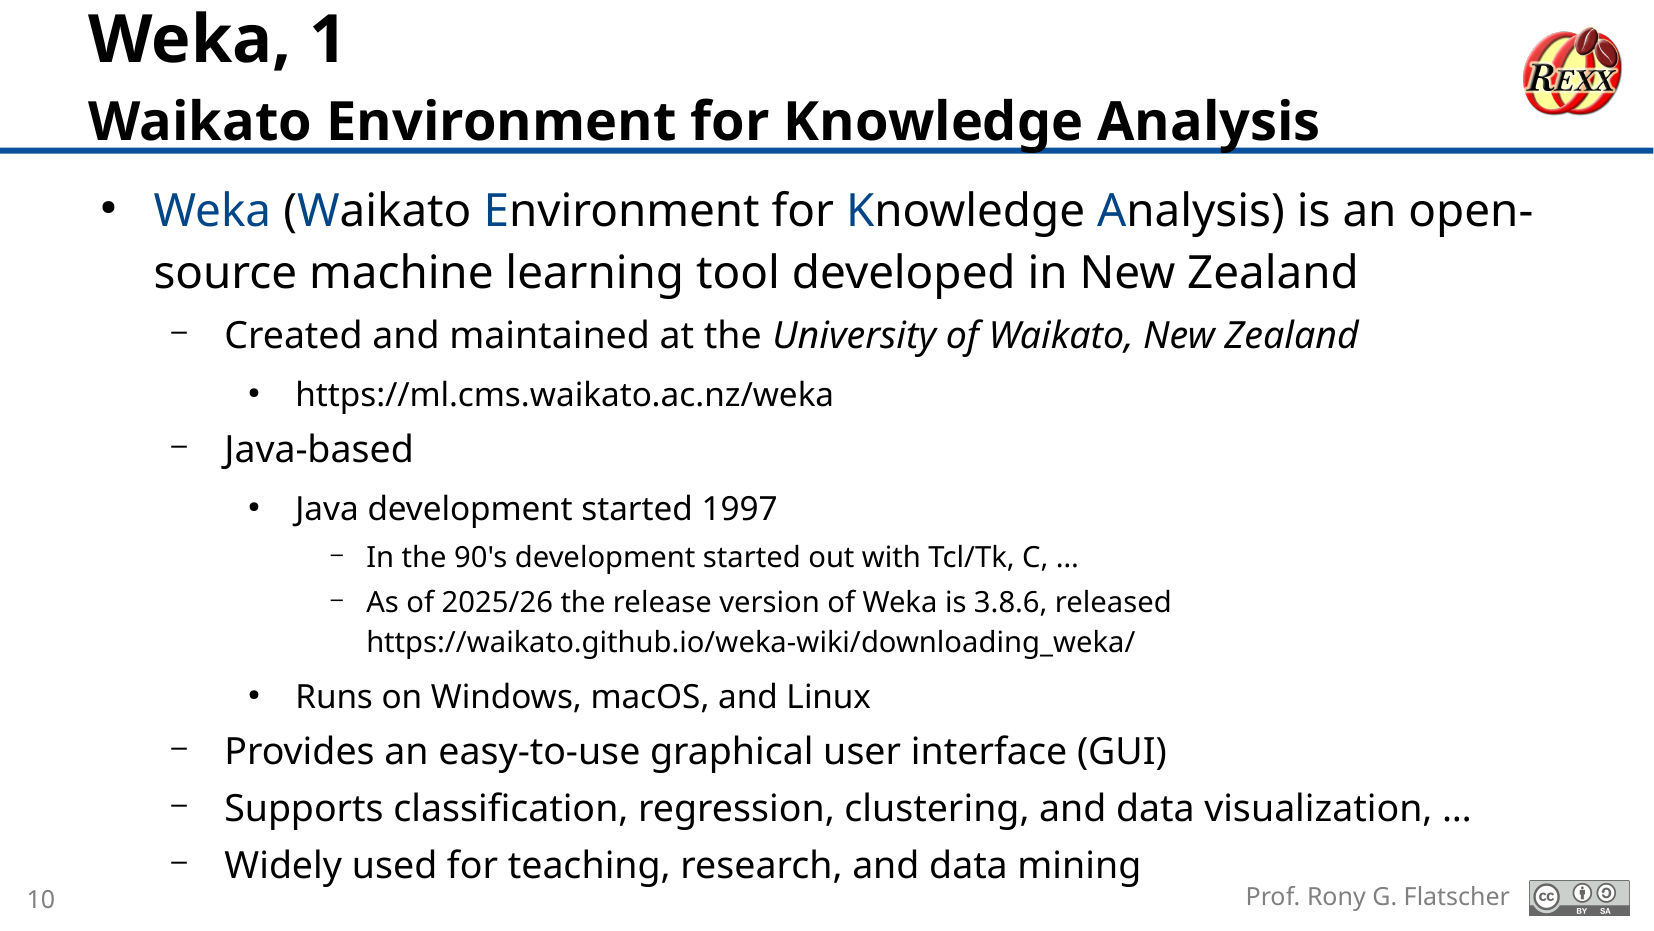

# Weka, 1 Waikato Environment for Knowledge Analysis
Weka (Waikato Environment for Knowledge Analysis) is an open-source machine learning tool developed in New Zealand
Created and maintained at the University of Waikato, New Zealand
https://ml.cms.waikato.ac.nz/weka
Java-based
Java development started 1997
In the 90's development started out with Tcl/Tk, C, …
As of 2025/26 the release version of Weka is 3.8.6, released
https://waikato.github.io/weka-wiki/downloading_weka/
Runs on Windows, macOS, and Linux
Provides an easy-to-use graphical user interface (GUI)
Supports classification, regression, clustering, and data visualization, …
Widely used for teaching, research, and data mining